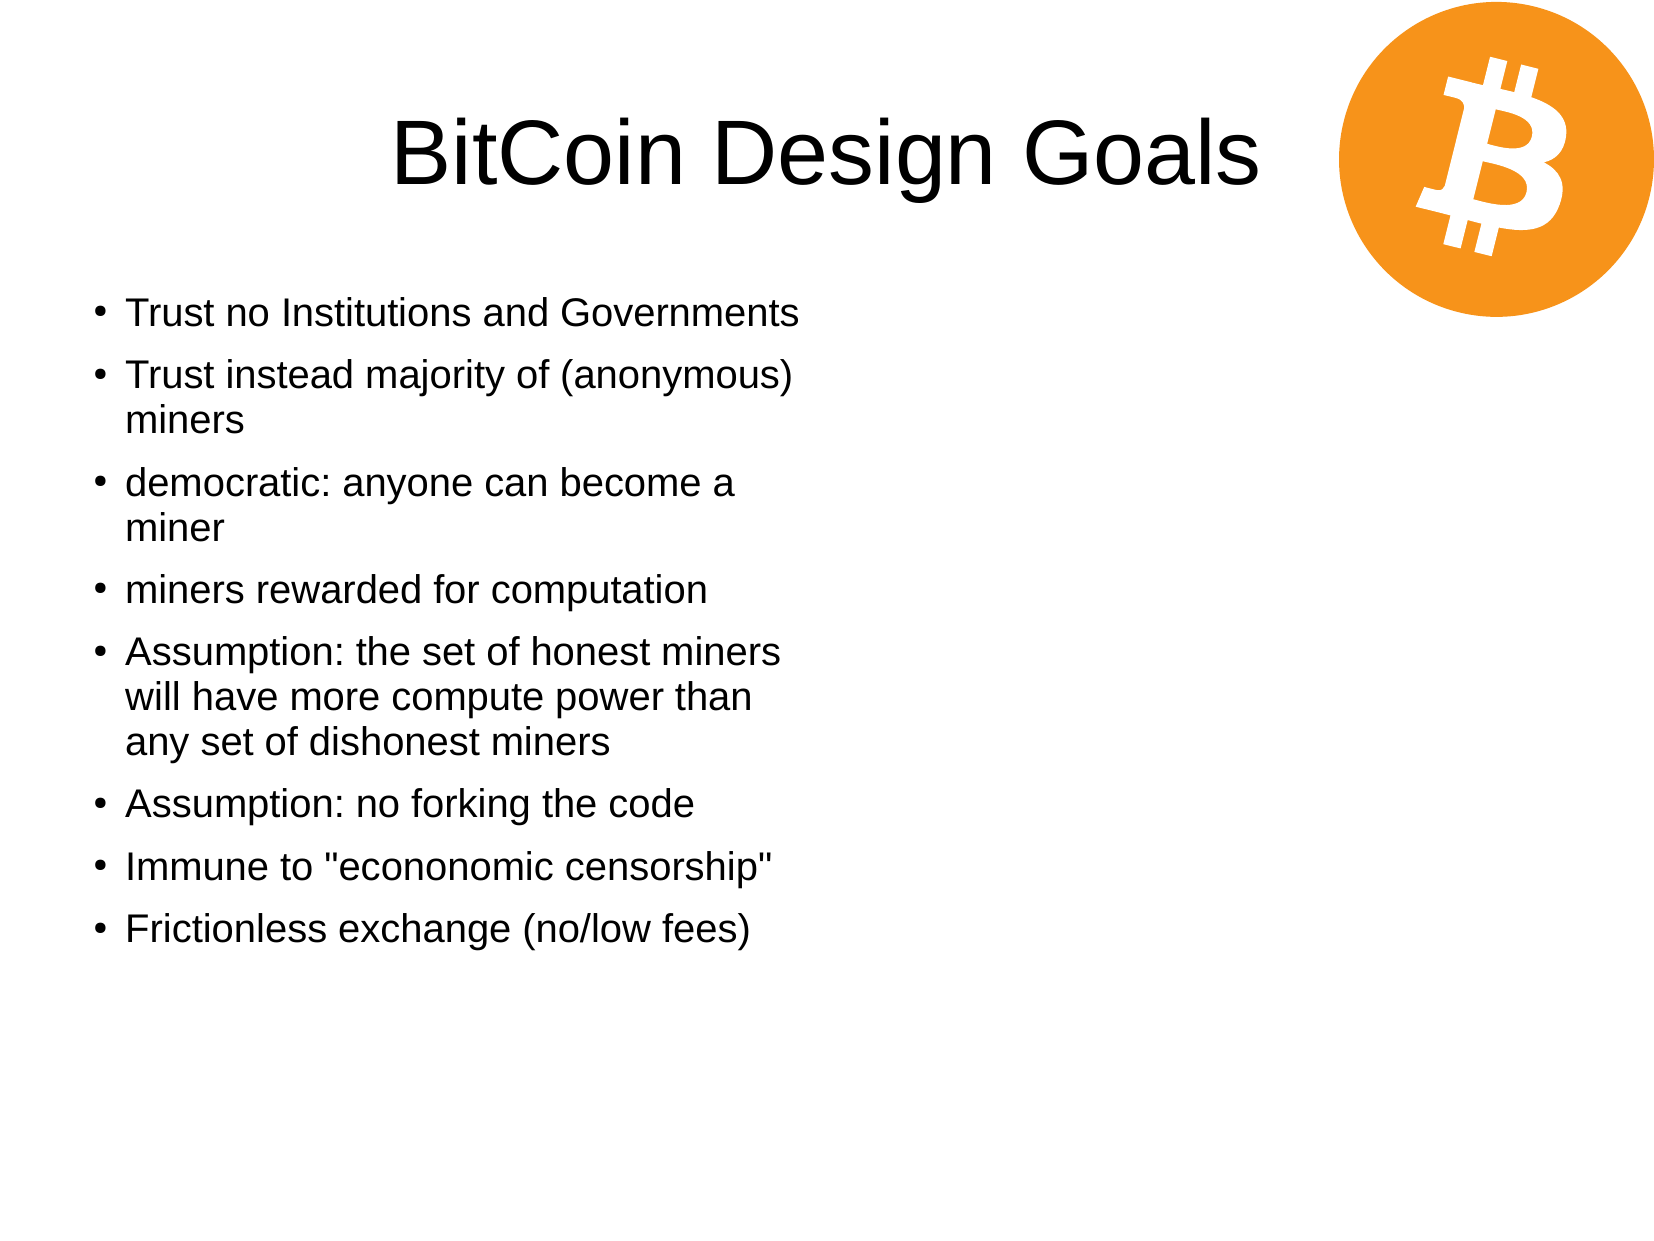

# BitCoin Design Goals
Trust no Institutions and Governments
Trust instead majority of (anonymous) miners
democratic: anyone can become a miner
miners rewarded for computation
Assumption: the set of honest miners will have more compute power than any set of dishonest miners
Assumption: no forking the code
Immune to "econonomic censorship"
Frictionless exchange (no/low fees)